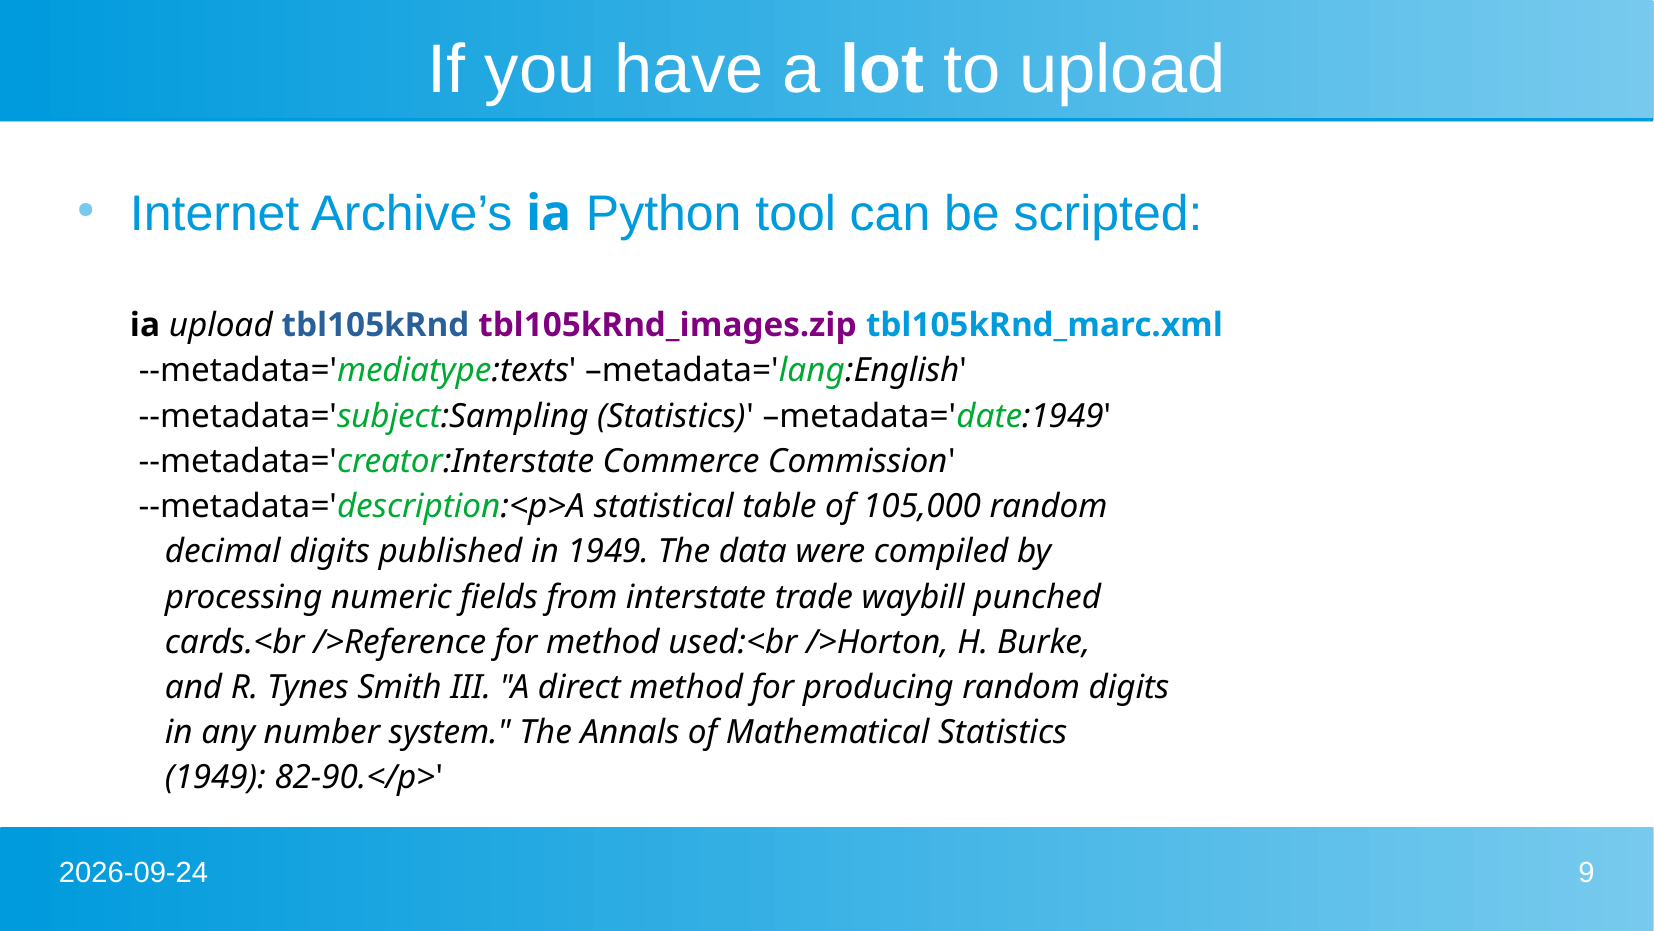

# If you have a lot to upload
Internet Archive’s ia Python tool can be scripted:
ia upload tbl105kRnd tbl105kRnd_images.zip tbl105kRnd_marc.xml
 --metadata='mediatype:texts' –metadata='lang:English'
 --metadata='subject:Sampling (Statistics)' –metadata='date:1949'
 --metadata='creator:Interstate Commerce Commission'
 --metadata='description:<p>A statistical table of 105,000 random
 decimal digits published in 1949. The data were compiled by
 processing numeric fields from interstate trade waybill punched
 cards.<br />Reference for method used:<br />Horton, H. Burke,
 and R. Tynes Smith III. "A direct method for producing random digits
 in any number system." The Annals of Mathematical Statistics
 (1949): 82-90.</p>'
9